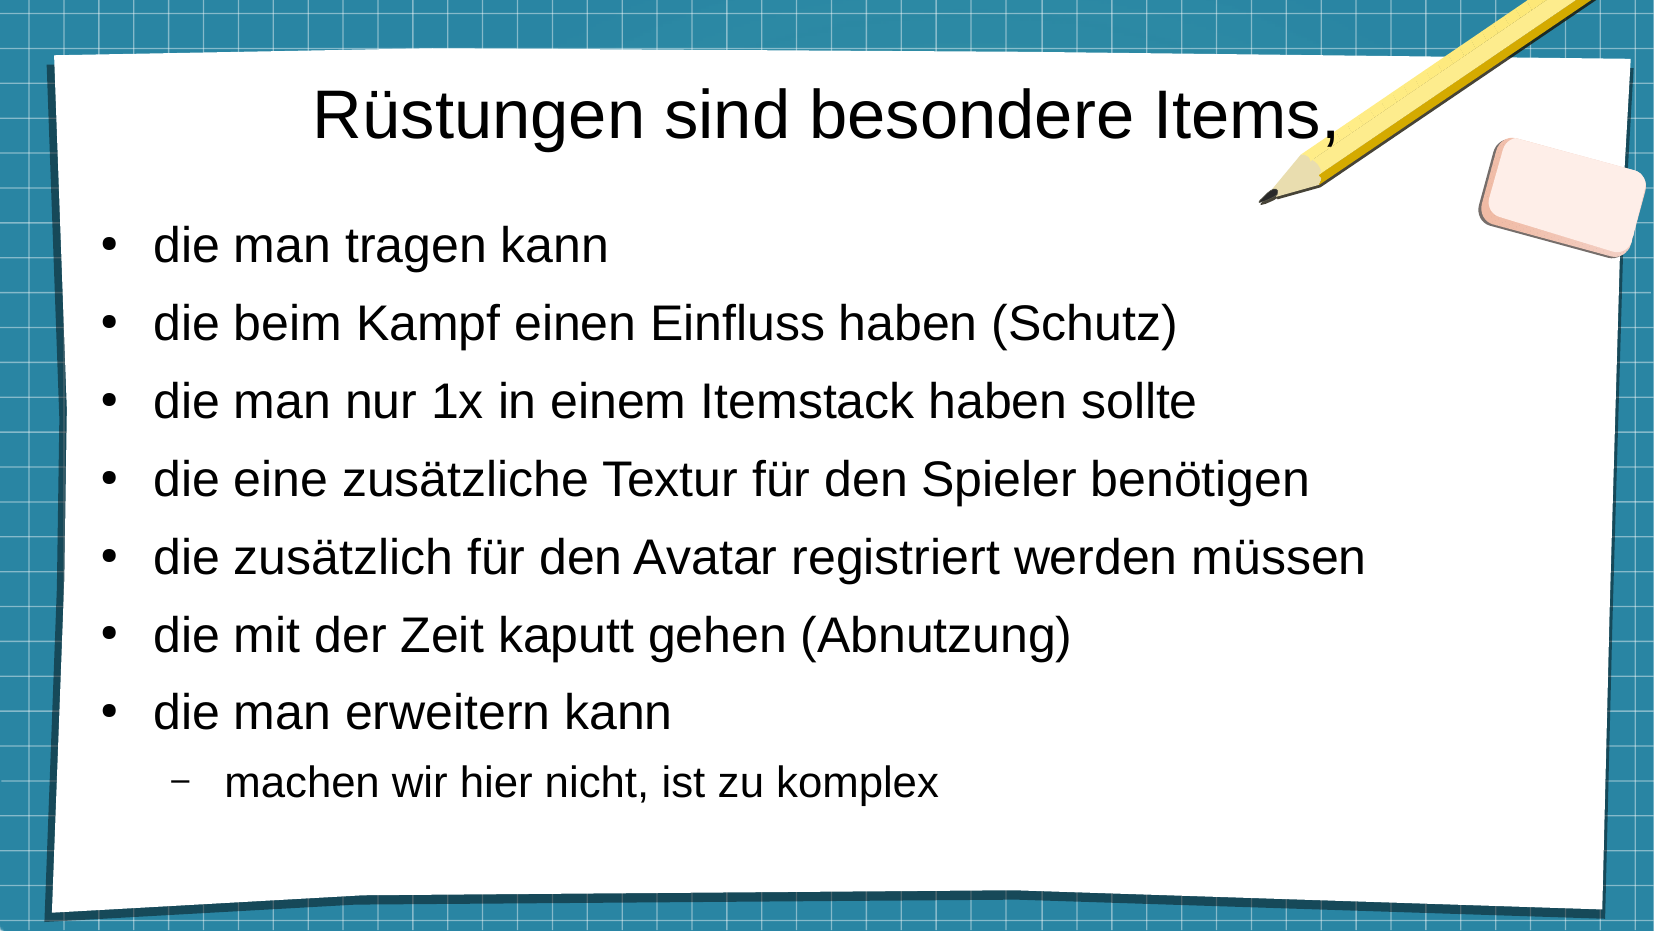

# Rüstungen sind besondere Items,
die man tragen kann
die beim Kampf einen Einfluss haben (Schutz)
die man nur 1x in einem Itemstack haben sollte
die eine zusätzliche Textur für den Spieler benötigen
die zusätzlich für den Avatar registriert werden müssen
die mit der Zeit kaputt gehen (Abnutzung)
die man erweitern kann
machen wir hier nicht, ist zu komplex